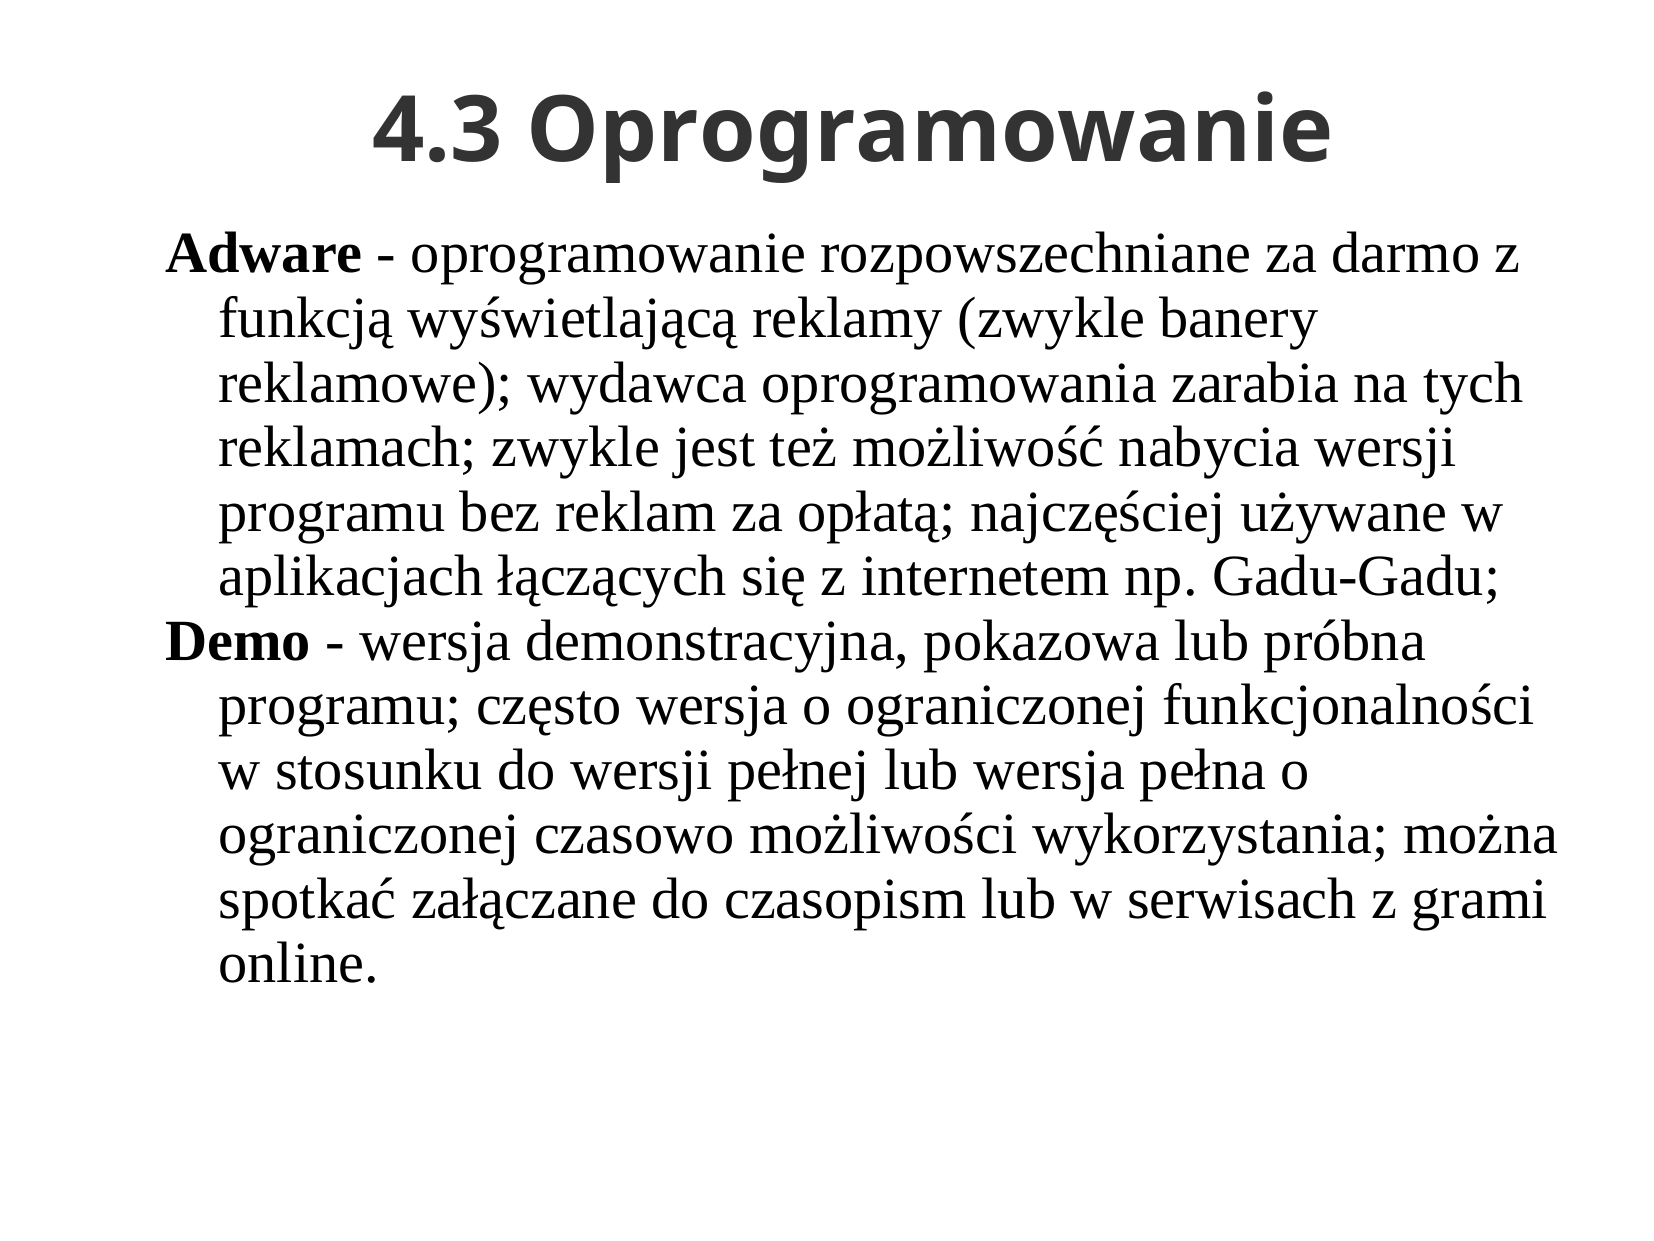

# 4.3 Oprogramowanie
Adware - oprogramowanie rozpowszechniane za darmo z funkcją wyświetlającą reklamy (zwykle banery reklamowe); wydawca oprogramowania zarabia na tych reklamach; zwykle jest też możliwość nabycia wersji programu bez reklam za opłatą; najczęściej używane w aplikacjach łączących się z internetem np. Gadu-Gadu;
Demo - wersja demonstracyjna, pokazowa lub próbna programu; często wersja o ograniczonej funkcjonalności w stosunku do wersji pełnej lub wersja pełna o ograniczonej czasowo możliwości wykorzystania; można spotkać załączane do czasopism lub w serwisach z grami online.